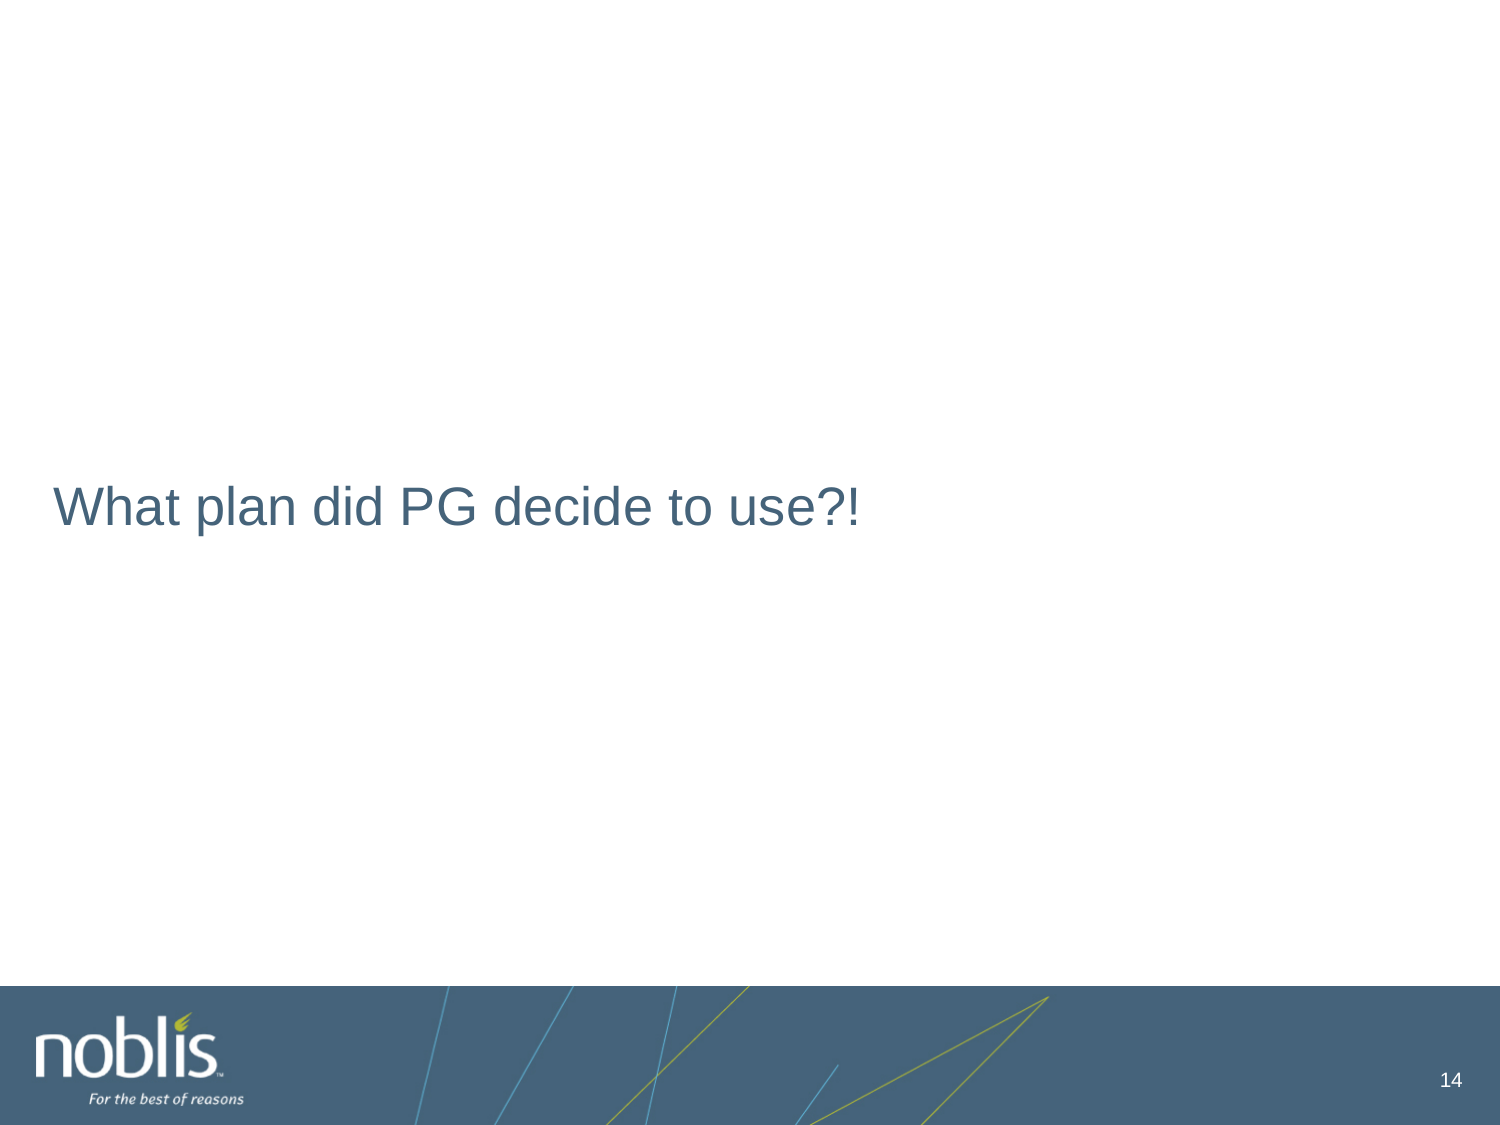

# What plan did PG decide to use?!